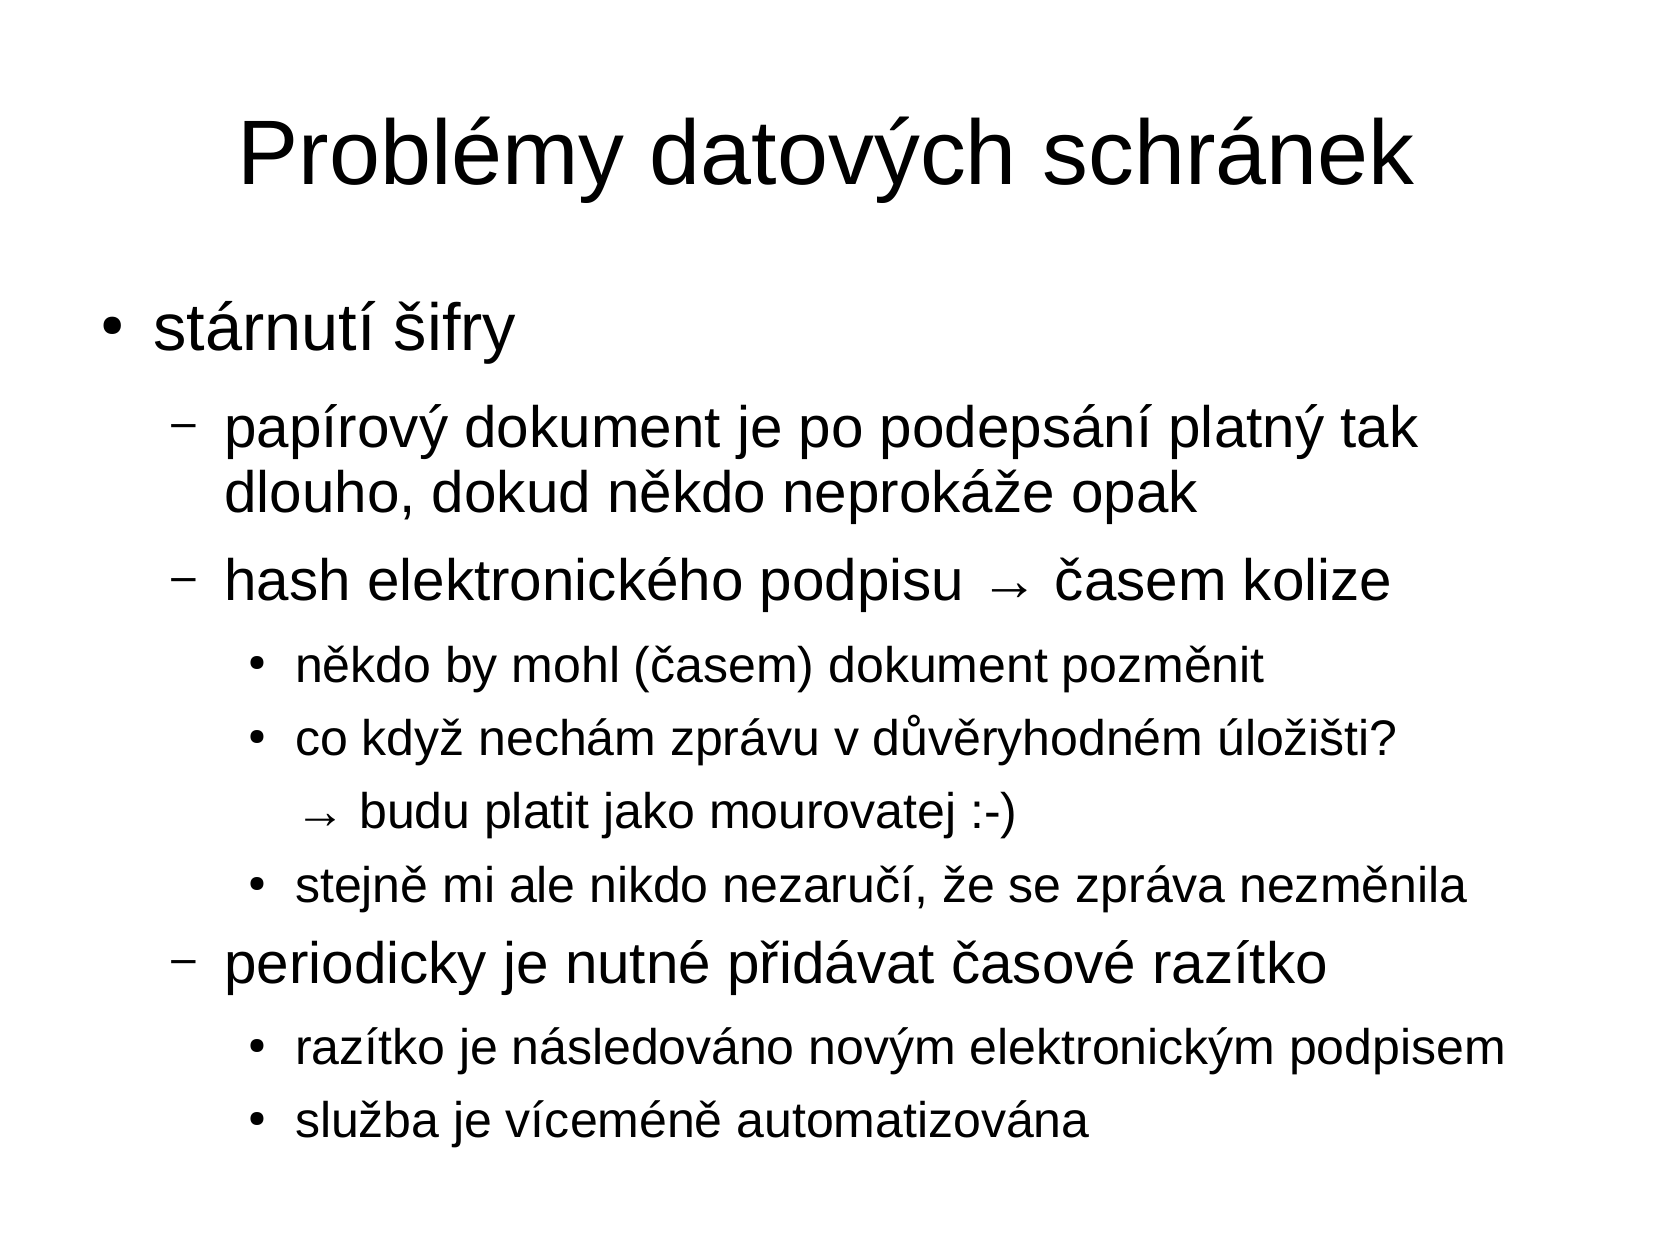

# Problémy datových schránek
stárnutí šifry
papírový dokument je po podepsání platný tak dlouho, dokud někdo neprokáže opak
hash elektronického podpisu → časem kolize
někdo by mohl (časem) dokument pozměnit
co když nechám zprávu v důvěryhodném úložišti?
→ budu platit jako mourovatej :-)
stejně mi ale nikdo nezaručí, že se zpráva nezměnila
periodicky je nutné přidávat časové razítko
razítko je následováno novým elektronickým podpisem
služba je víceméně automatizována